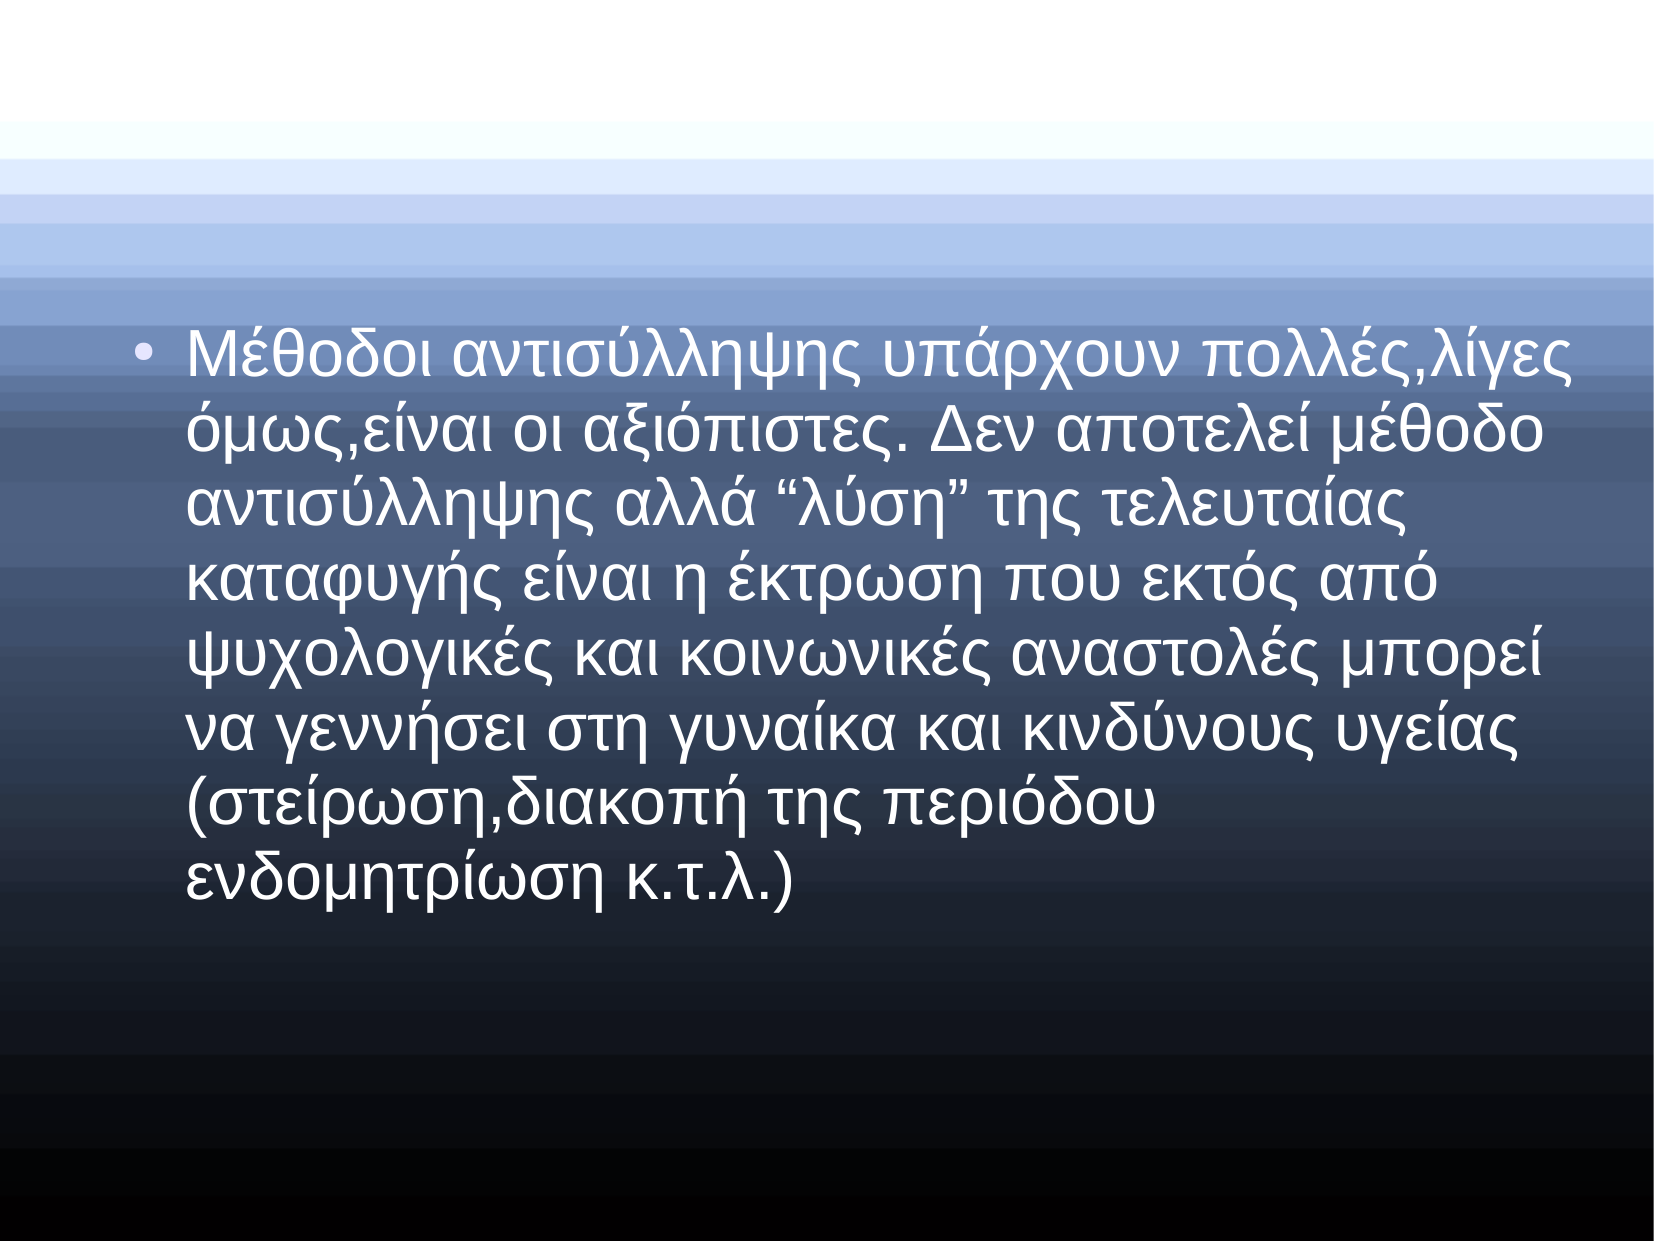

# Μέθοδοι αντισύλληψης υπάρχουν πολλές,λίγες όμως,είναι οι αξιόπιστες. Δεν αποτελεί μέθοδο αντισύλληψης αλλά “λύση” της τελευταίας καταφυγής είναι η έκτρωση που εκτός από ψυχολογικές και κοινωνικές αναστολές μπορεί να γεννήσει στη γυναίκα και κινδύνους υγείας (στείρωση,διακοπή της περιόδου ενδομητρίωση κ.τ.λ.)